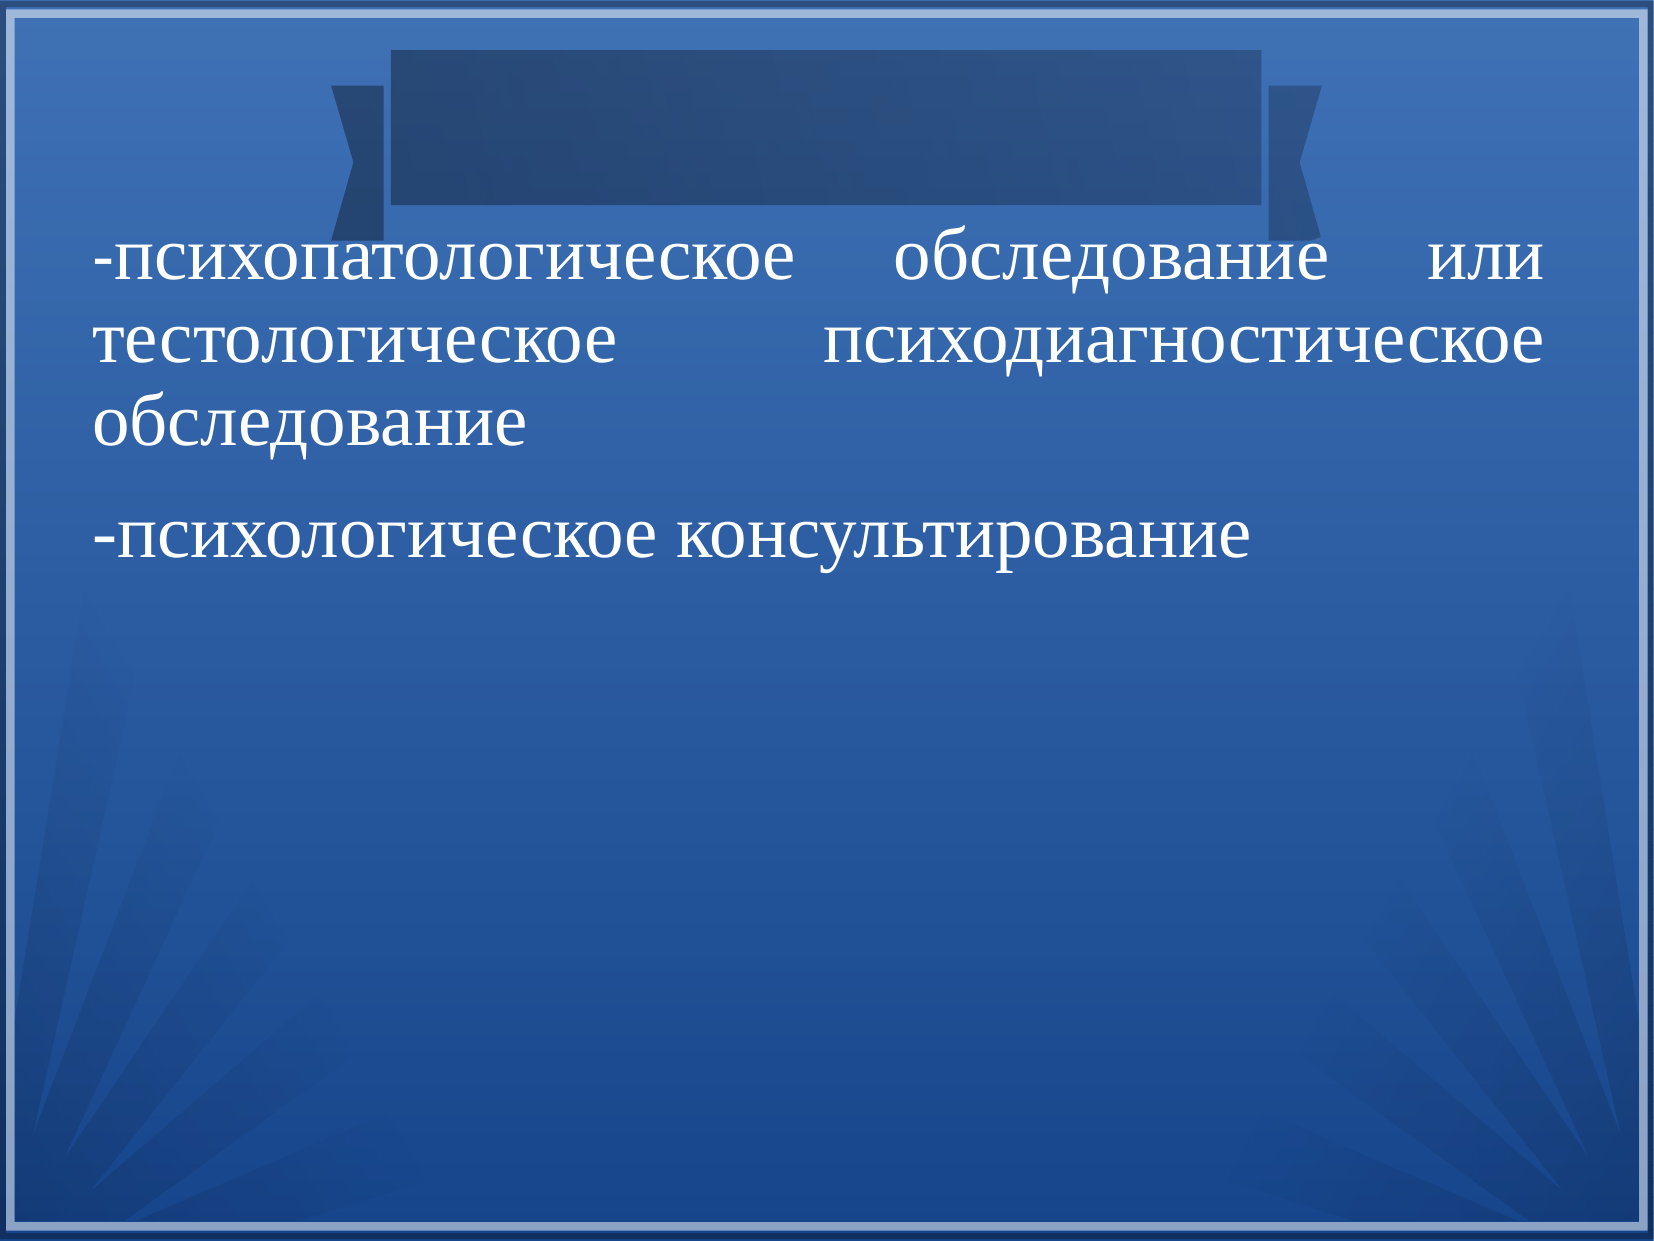

#
-психопатологическое обследование или тестологическое психодиагностическое обследование
-психологическое консультирование